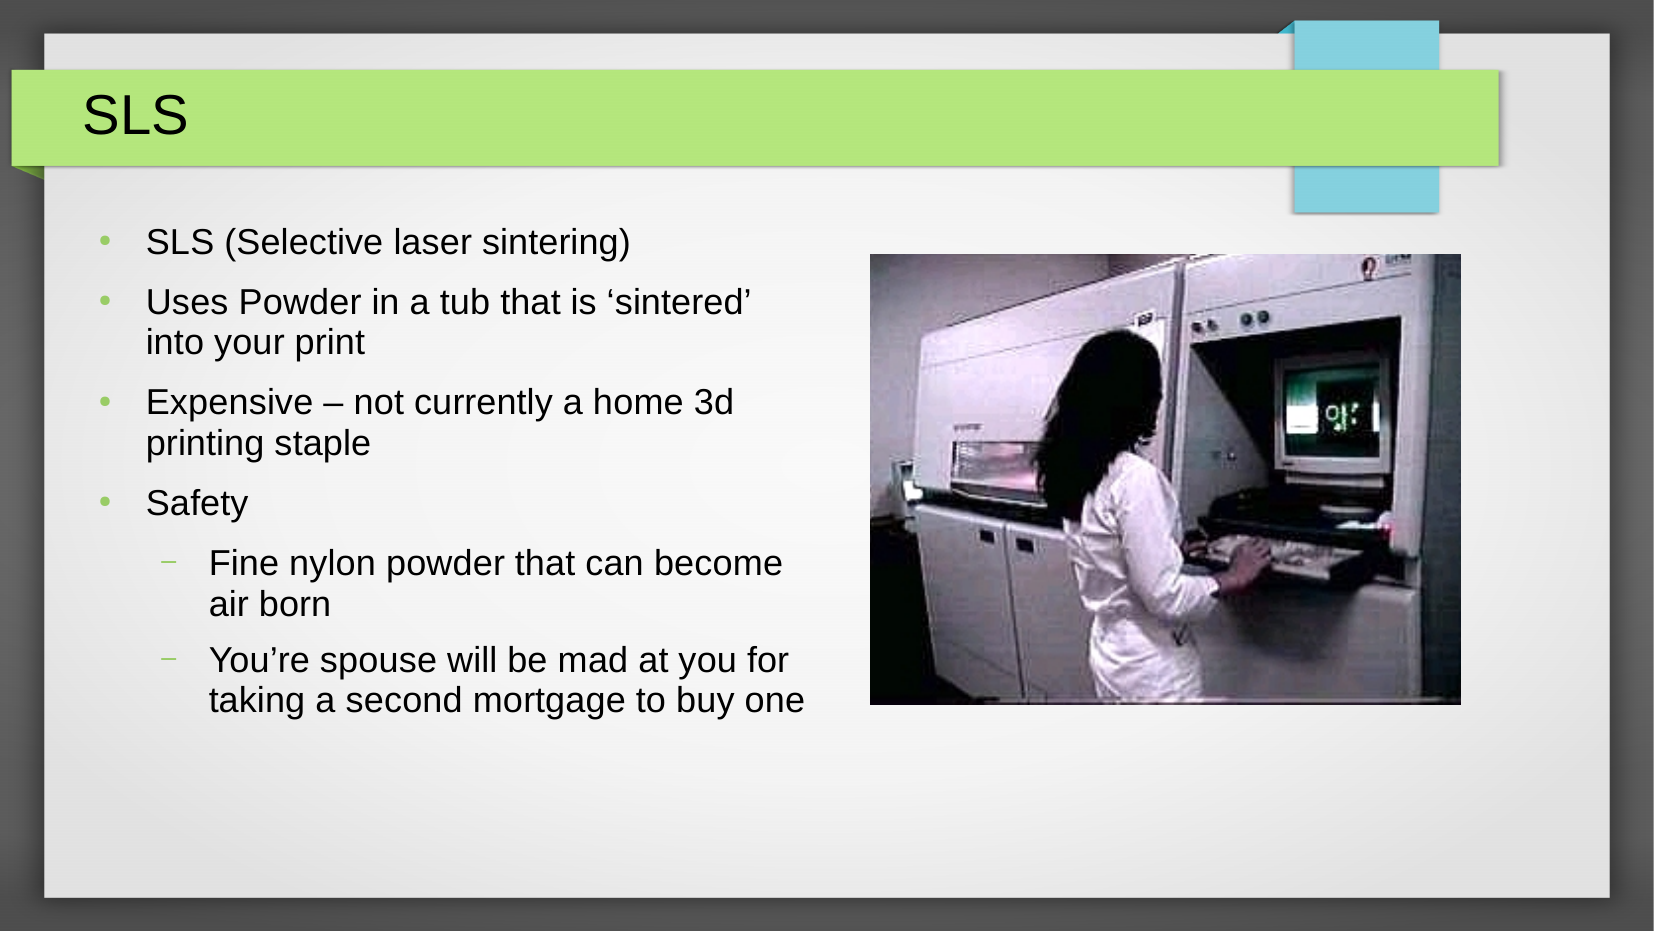

# SLS
SLS (Selective laser sintering)
Uses Powder in a tub that is ‘sintered’ into your print
Expensive – not currently a home 3d printing staple
Safety
Fine nylon powder that can become air born
You’re spouse will be mad at you for taking a second mortgage to buy one